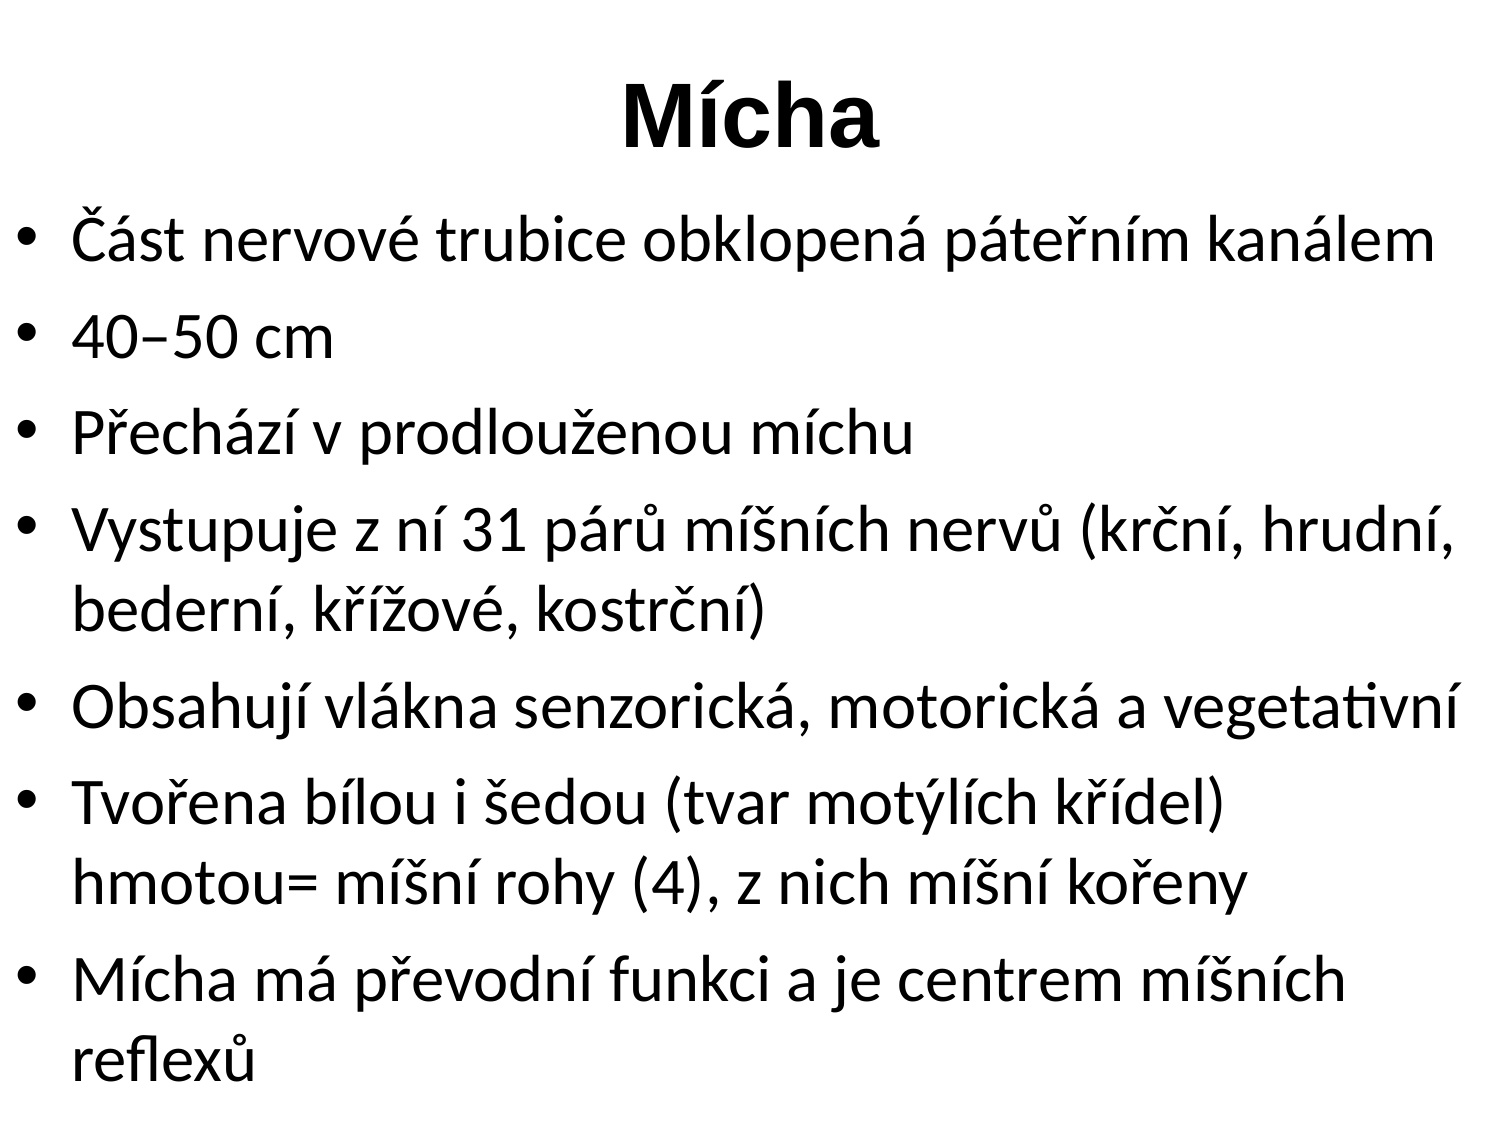

# Mícha
Část nervové trubice obklopená páteřním kanálem
40–50 cm
Přechází v prodlouženou míchu
Vystupuje z ní 31 párů míšních nervů (krční, hrudní, bederní, křížové, kostrční)
Obsahují vlákna senzorická, motorická a vegetativní
Tvořena bílou i šedou (tvar motýlích křídel) hmotou= míšní rohy (4), z nich míšní kořeny
Mícha má převodní funkci a je centrem míšních reflexů